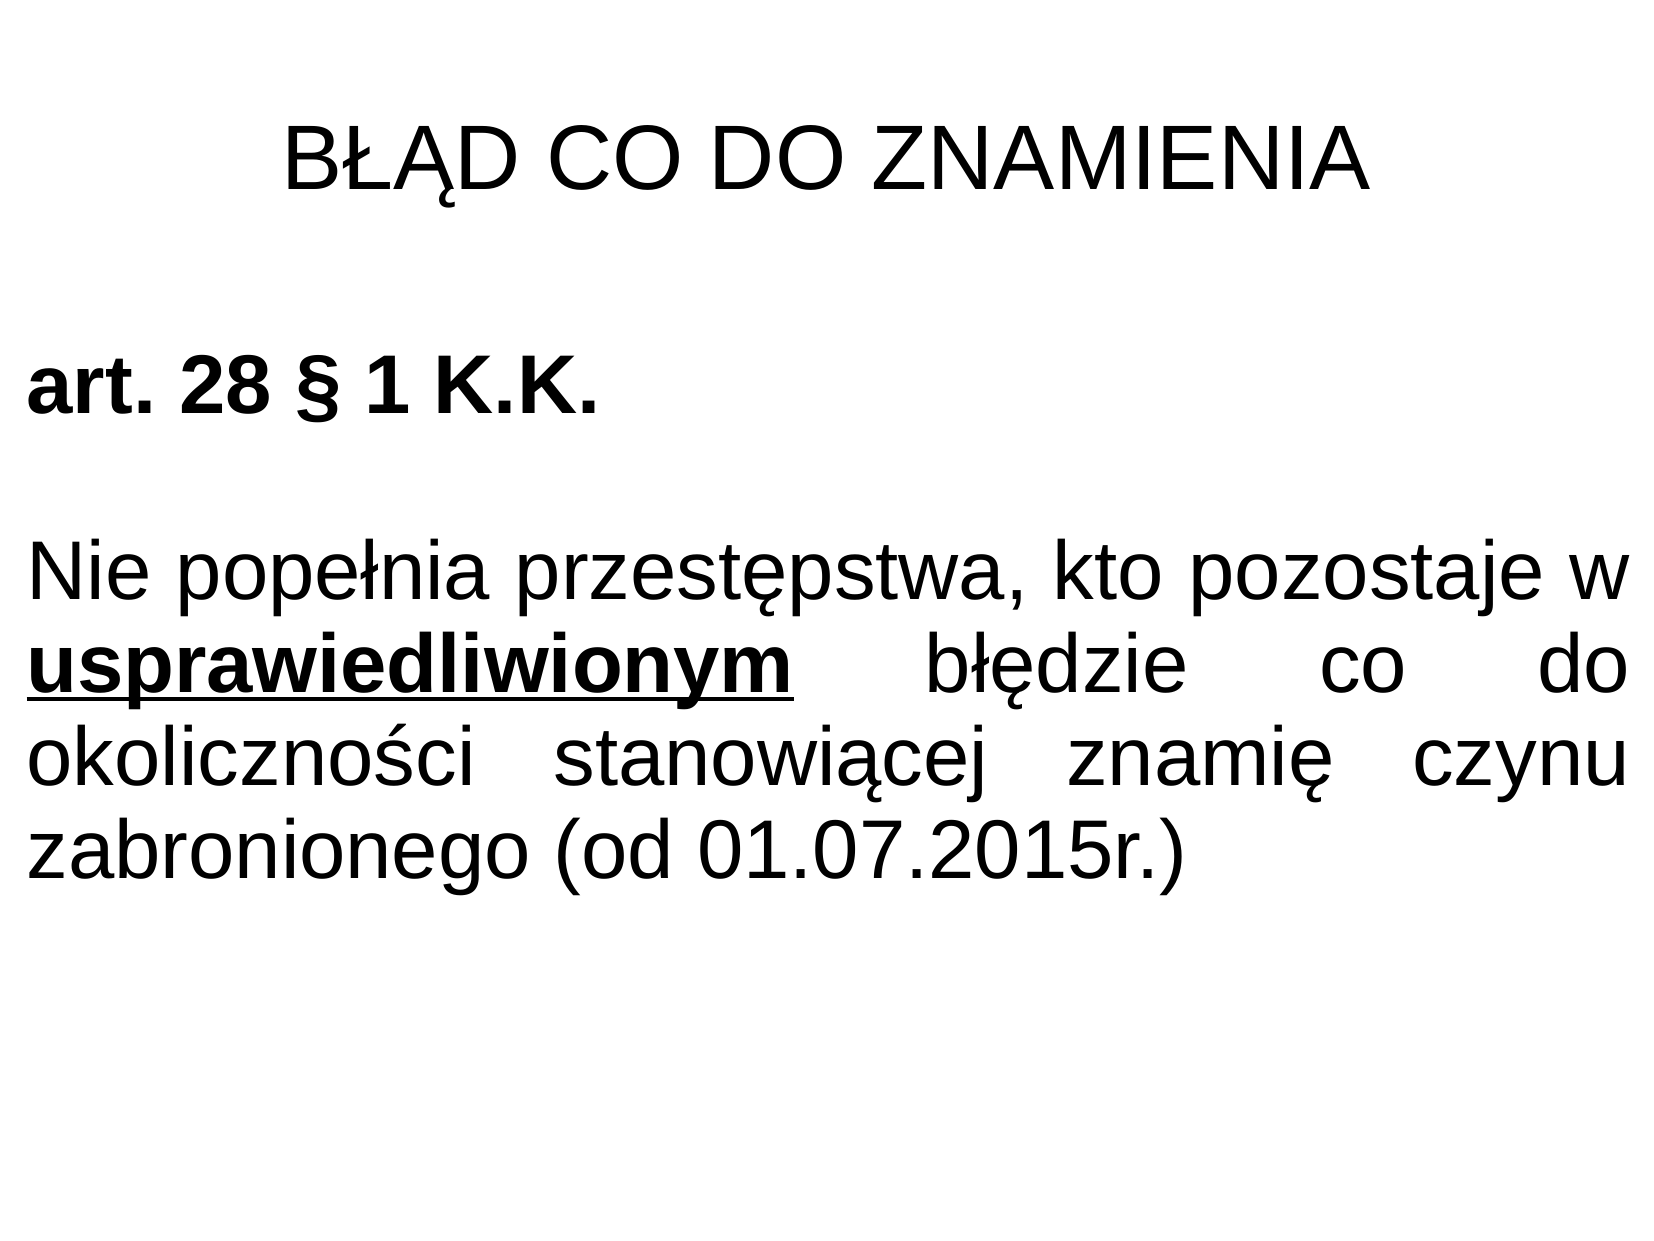

# BŁĄD CO DO ZNAMIENIA
art. 28 § 1 K.K.
Nie popełnia przestępstwa, kto pozostaje w usprawiedliwionym błędzie co do okoliczności stanowiącej znamię czynu zabronionego (od 01.07.2015r.)